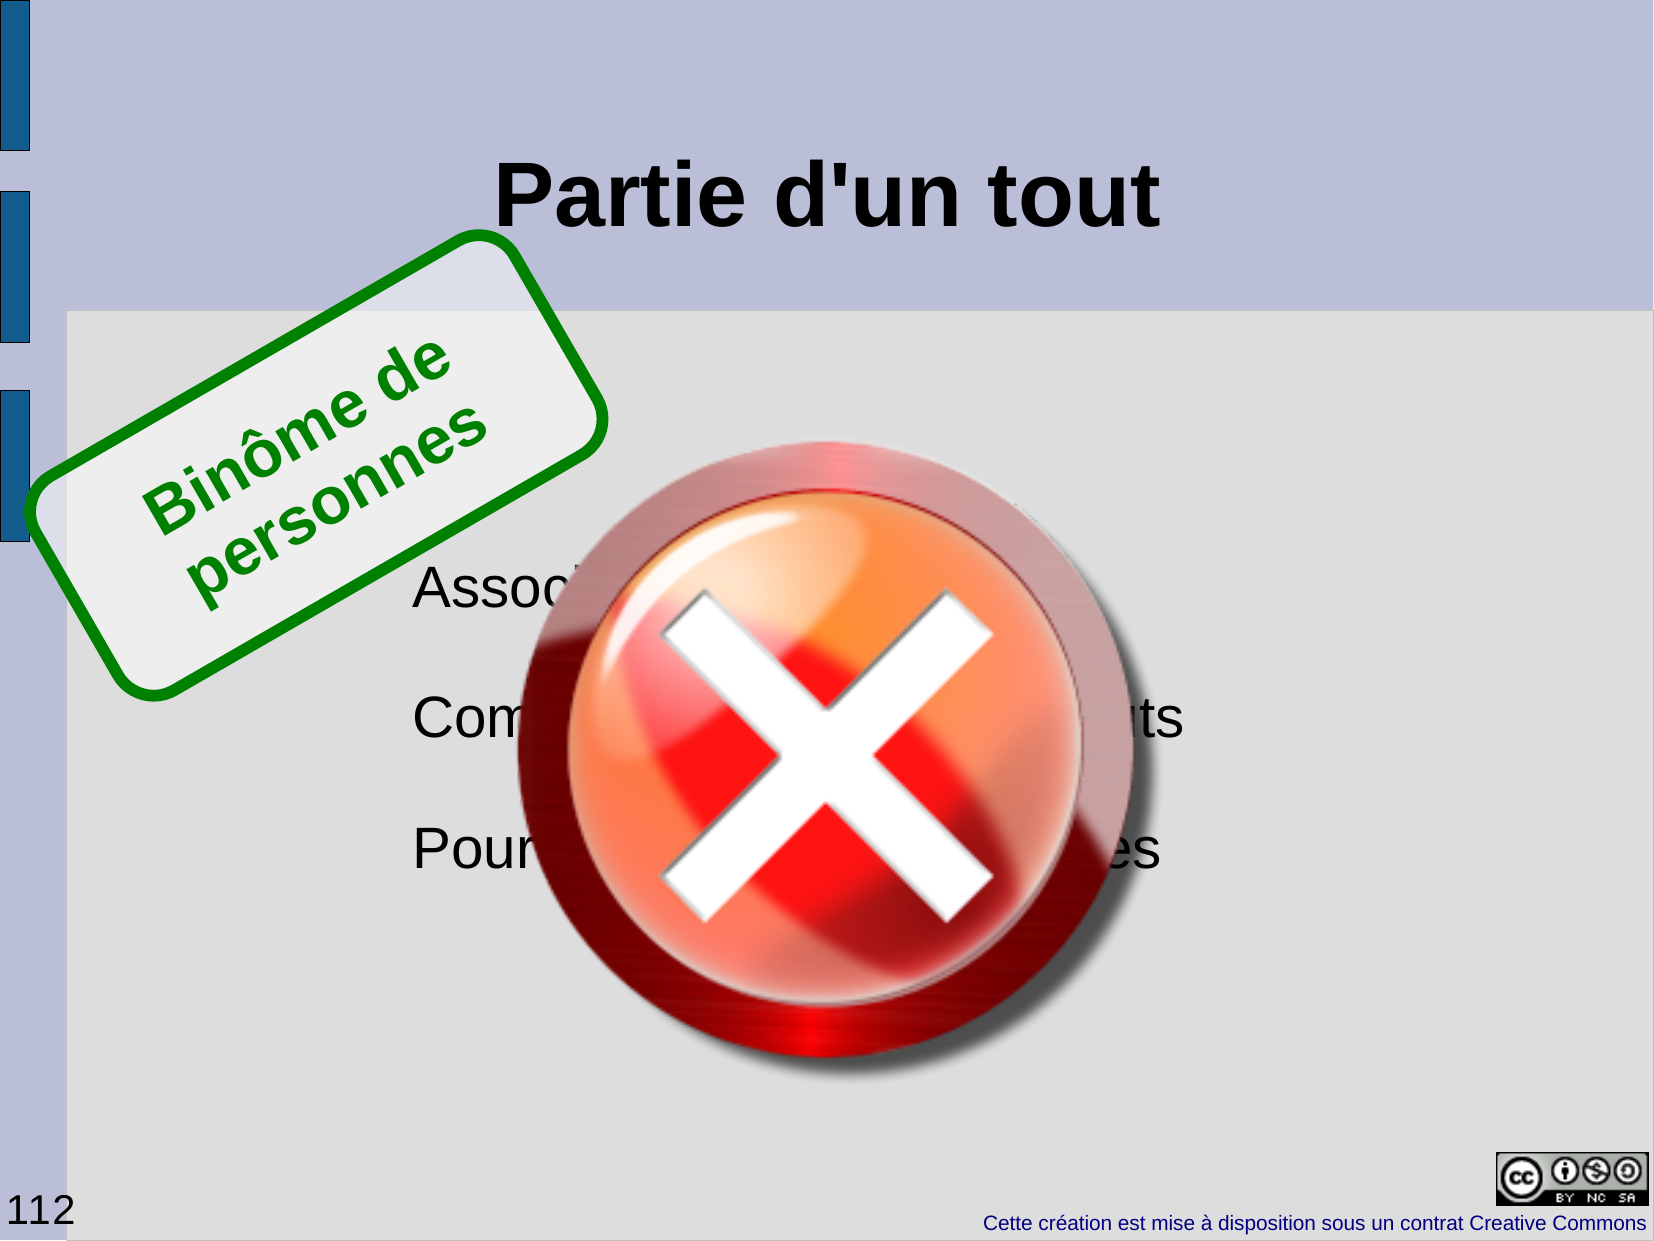

# Partie d'un tout
Association de membres
Combinant qualités et défauts
Pour résoudre les problèmes
Binôme de
personnes